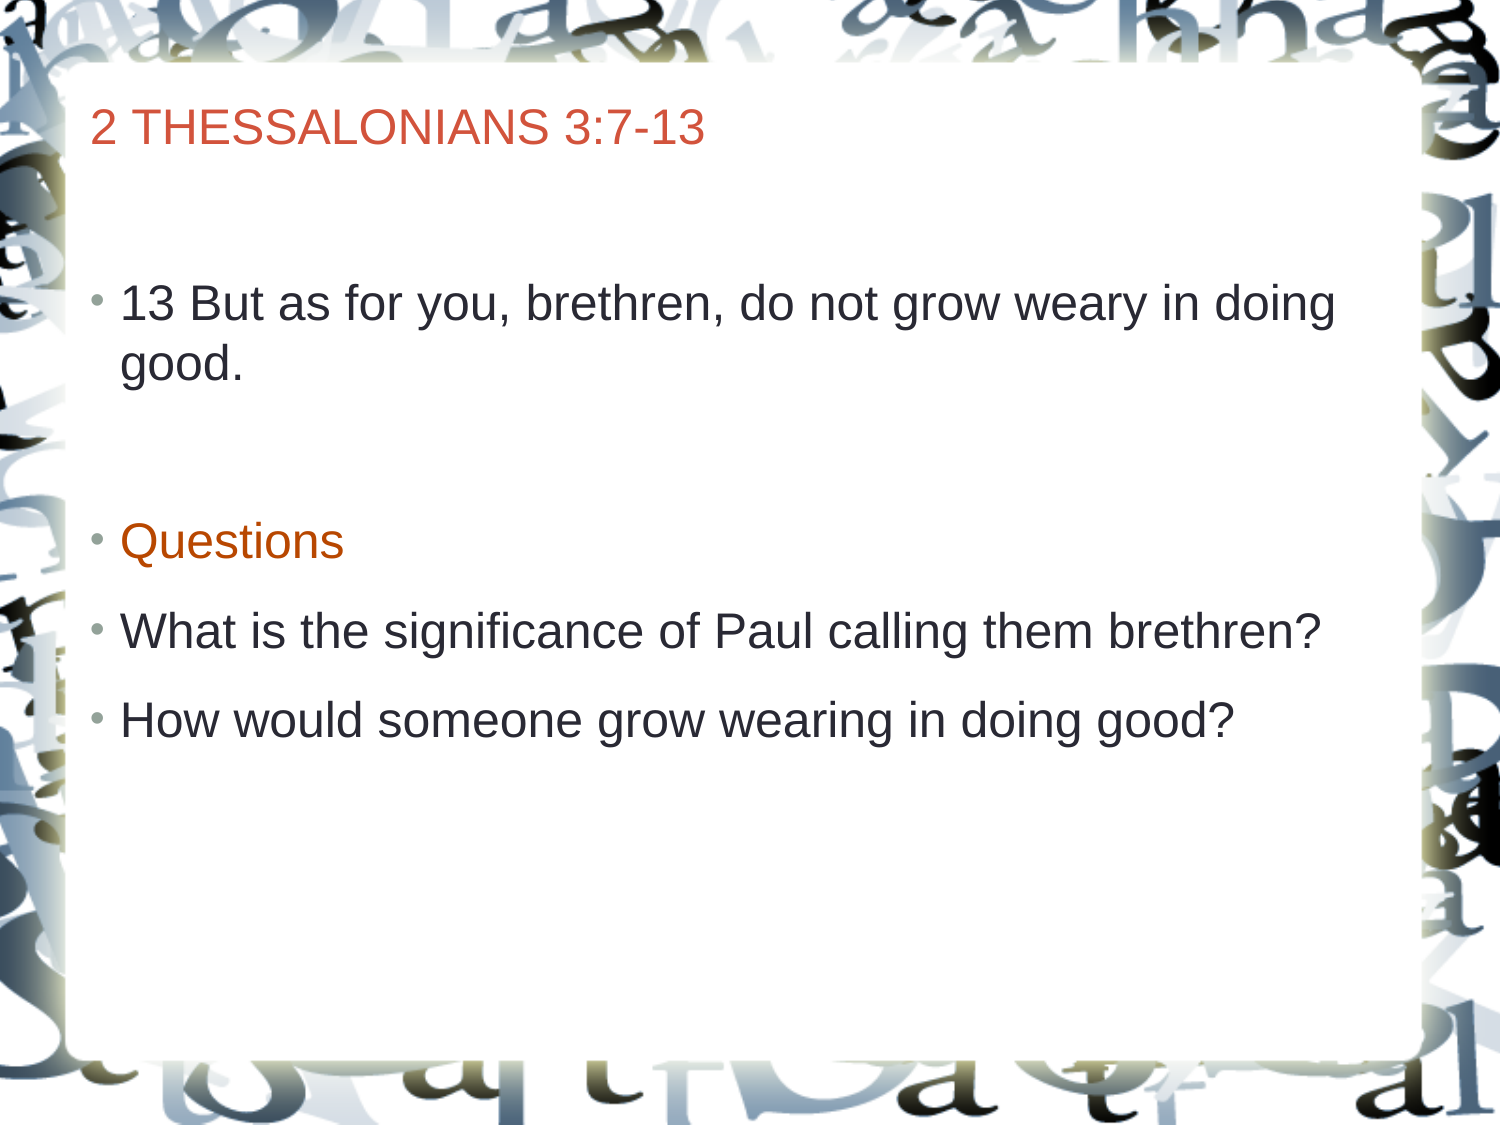

# 2 THESSALONIANS 3:7-13
13 But as for you, brethren, do not grow weary in doing good.
Questions
What is the significance of Paul calling them brethren?
How would someone grow wearing in doing good?